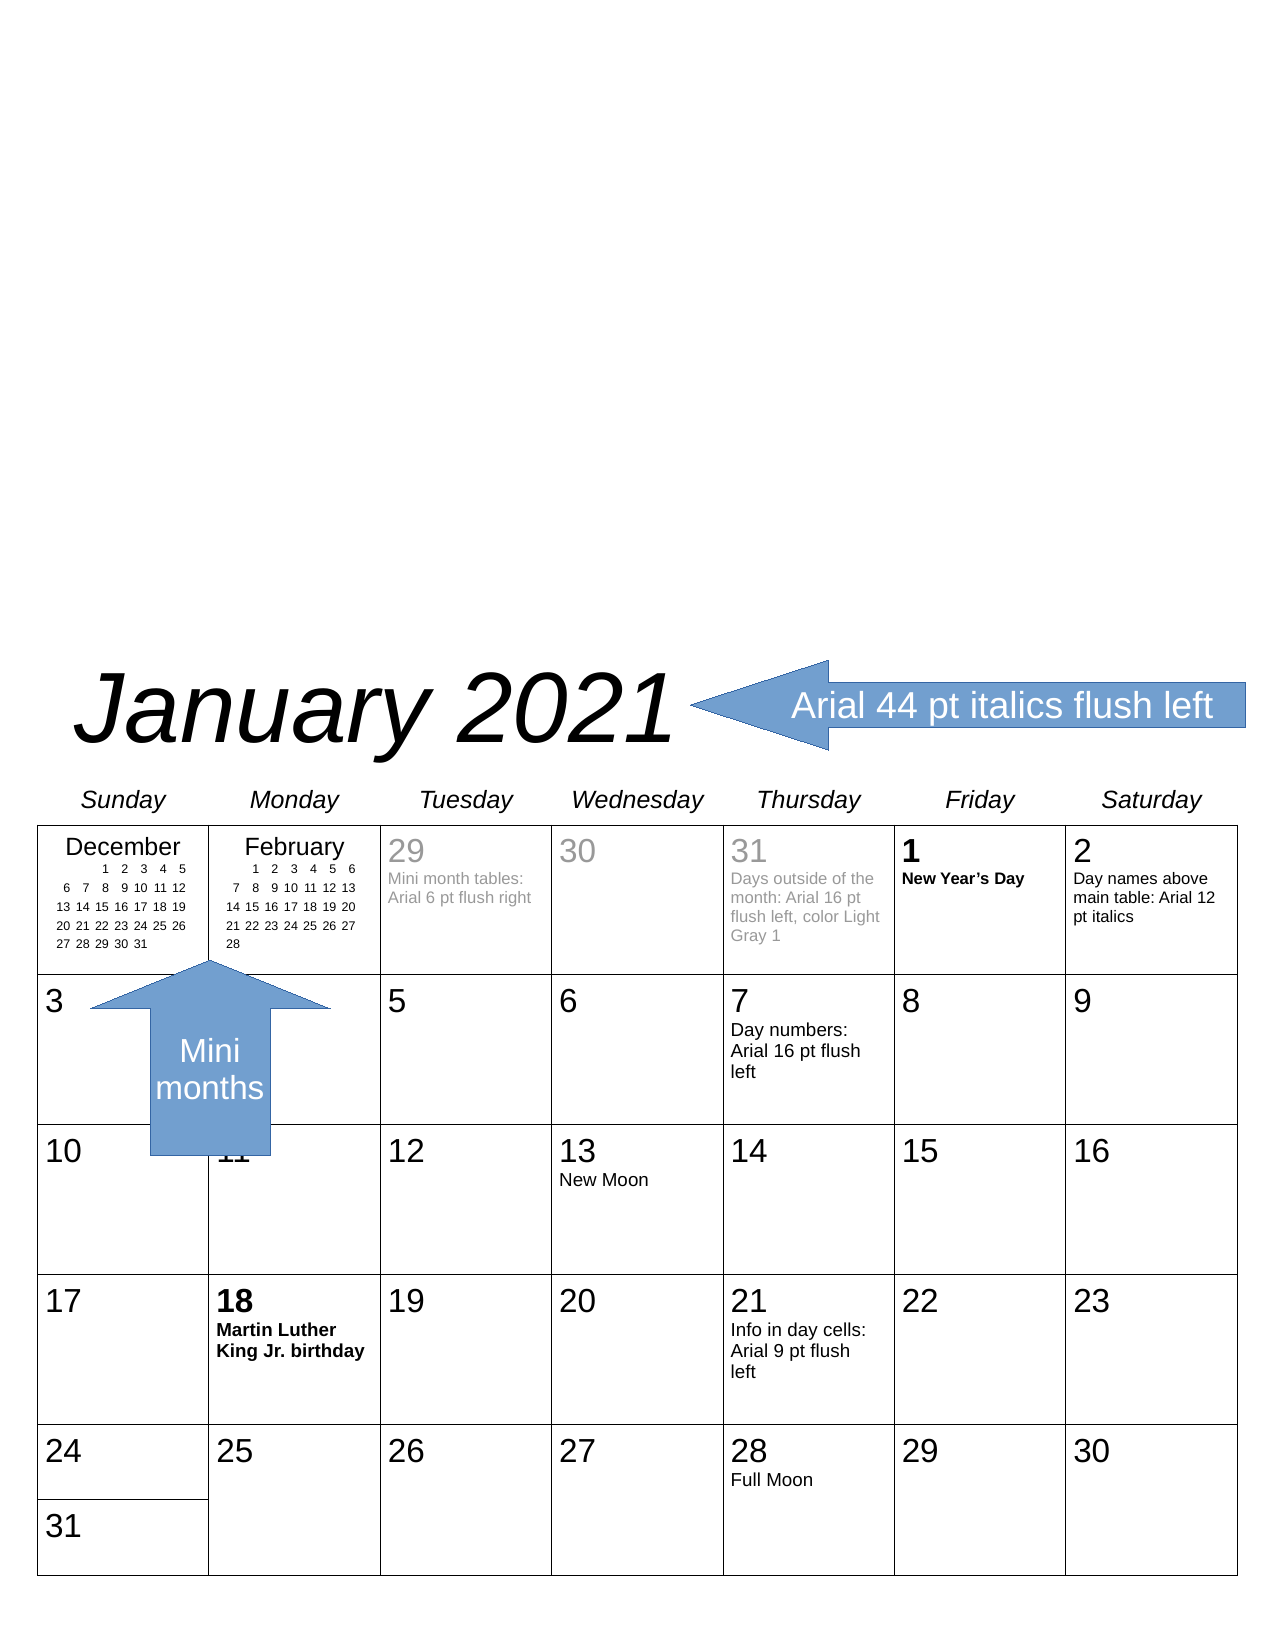

January 2021
Arial 44 pt italics flush left
| Sunday | Monday | Tuesday | Wednesday | Thursday | Friday | Saturday |
| --- | --- | --- | --- | --- | --- | --- |
| December | February | 29 Mini month tables: Arial 6 pt flush right | 30 | 31 Days outside of the month: Arial 16 pt flush left, color Light Gray 1 | 1 New Year’s Day | 2 Day names above main table: Arial 12 pt italics |
| --- | --- | --- | --- | --- | --- | --- |
| 3 | 4 | 5 | 6 | 7 Day numbers: Arial 16 pt flush left | 8 | 9 |
| 10 | 11 | 12 | 13 New Moon | 14 | 15 | 16 |
| 17 | 18 Martin Luther King Jr. birthday | 19 | 20 | 21 Info in day cells: Arial 9 pt flush left | 22 | 23 |
| 24 | 25 | 26 | 27 | 28 Full Moon | 29 | 30 |
| 31 | | | | | | |
| | | 1 | 2 | 3 | 4 | 5 |
| --- | --- | --- | --- | --- | --- | --- |
| 6 | 7 | 8 | 9 | 10 | 11 | 12 |
| 13 | 14 | 15 | 16 | 17 | 18 | 19 |
| 20 | 21 | 22 | 23 | 24 | 25 | 26 |
| 27 | 28 | 29 | 30 | 31 | | |
| | | | | | | |
| | 1 | 2 | 3 | 4 | 5 | 6 |
| --- | --- | --- | --- | --- | --- | --- |
| 7 | 8 | 9 | 10 | 11 | 12 | 13 |
| 14 | 15 | 16 | 17 | 18 | 19 | 20 |
| 21 | 22 | 23 | 24 | 25 | 26 | 27 |
| 28 | | | | | | |
| | | | | | | |
Mini
months